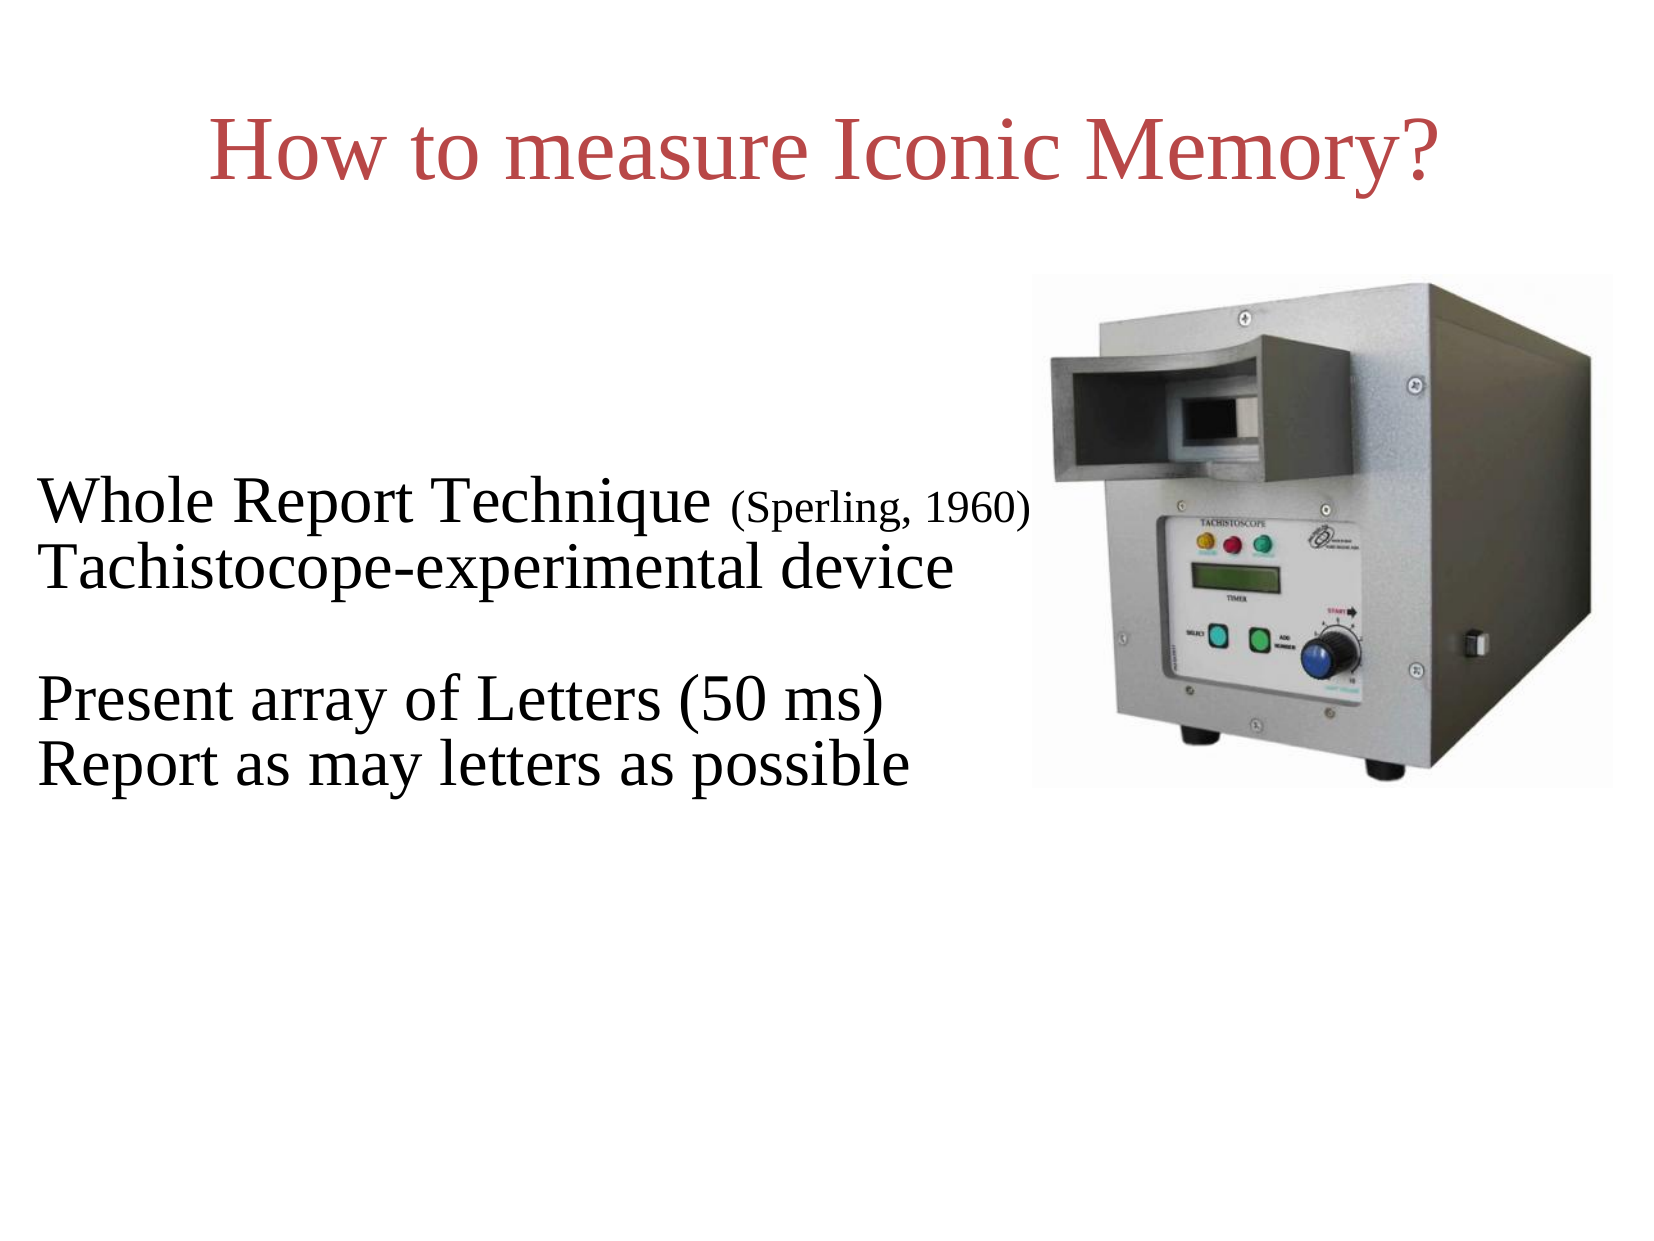

# How to measure Iconic Memory?
Whole Report Technique (Sperling, 1960)
Tachistocope-experimental device
Present array of Letters (50 ms)
Report as may letters as possible